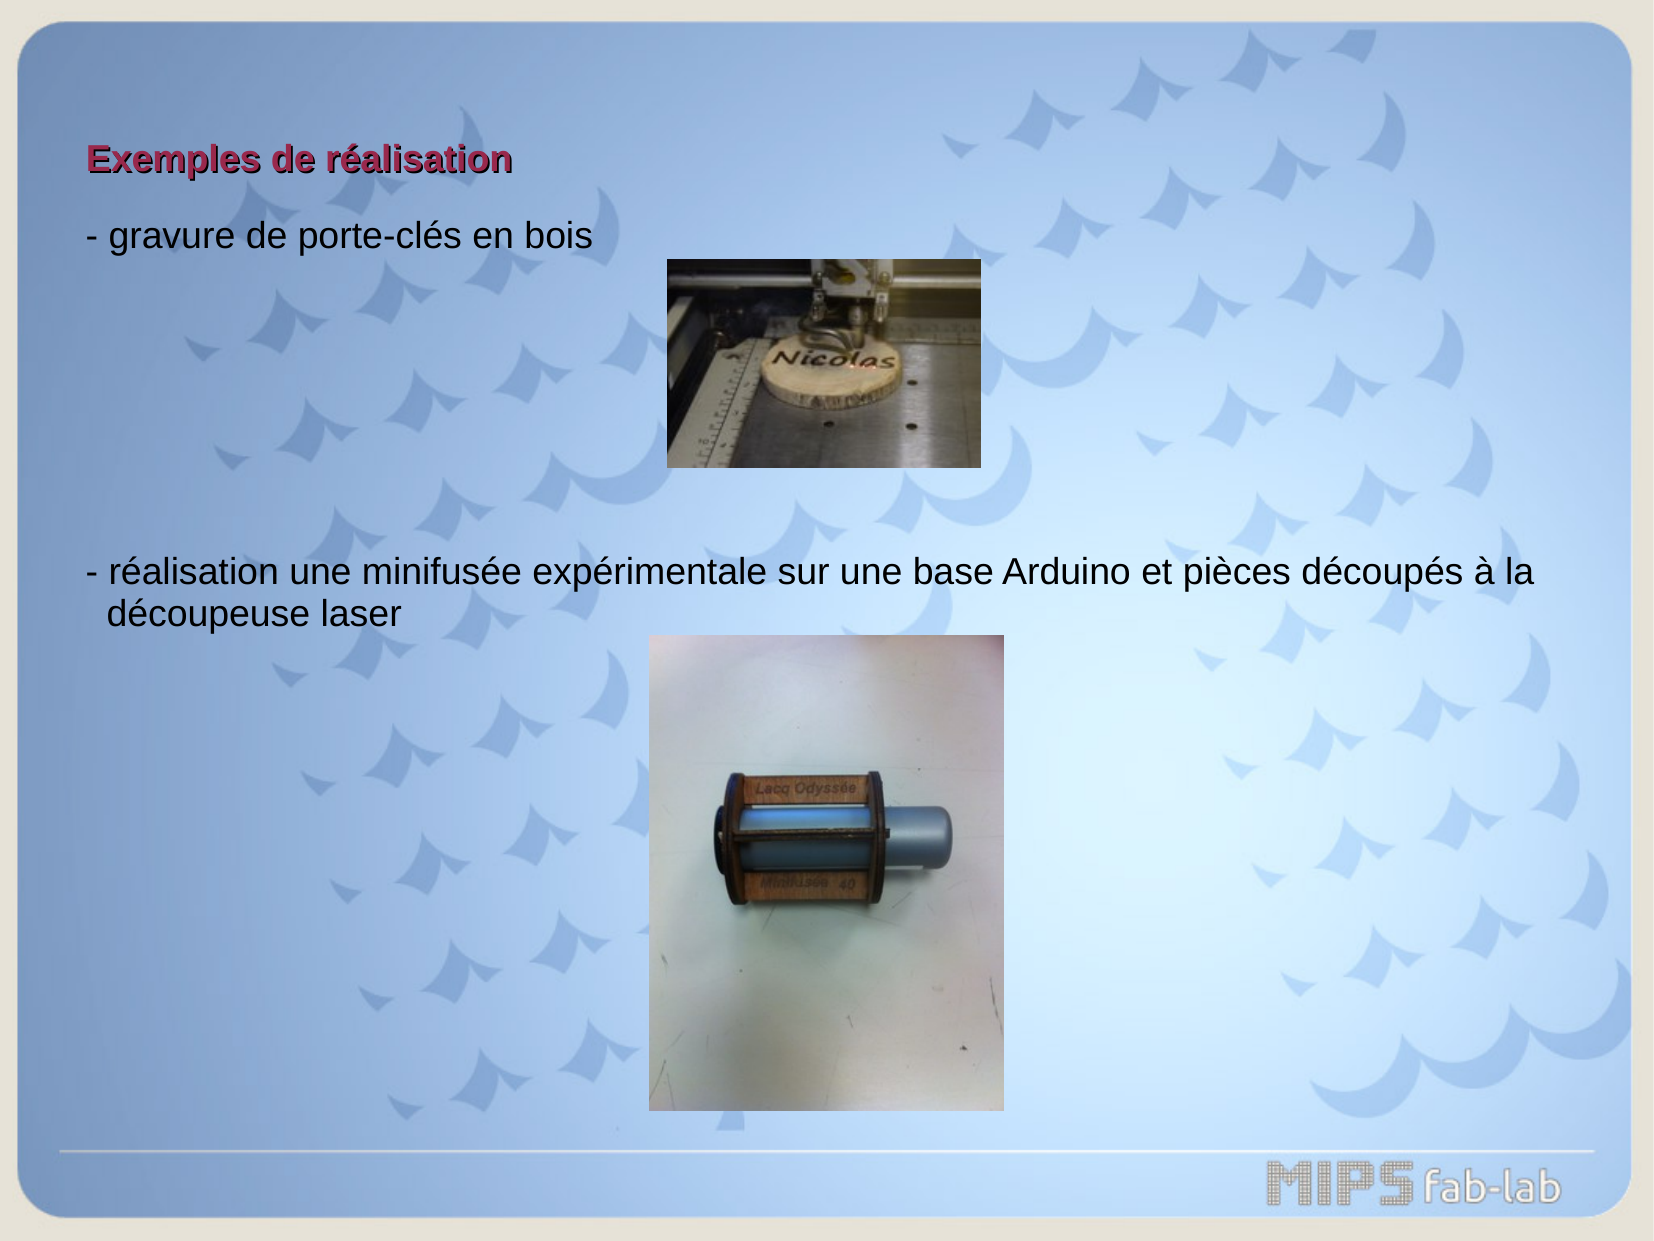

Exemples de réalisation
- gravure de porte-clés en bois
- réalisation une minifusée expérimentale sur une base Arduino et pièces découpés à la
 découpeuse laser